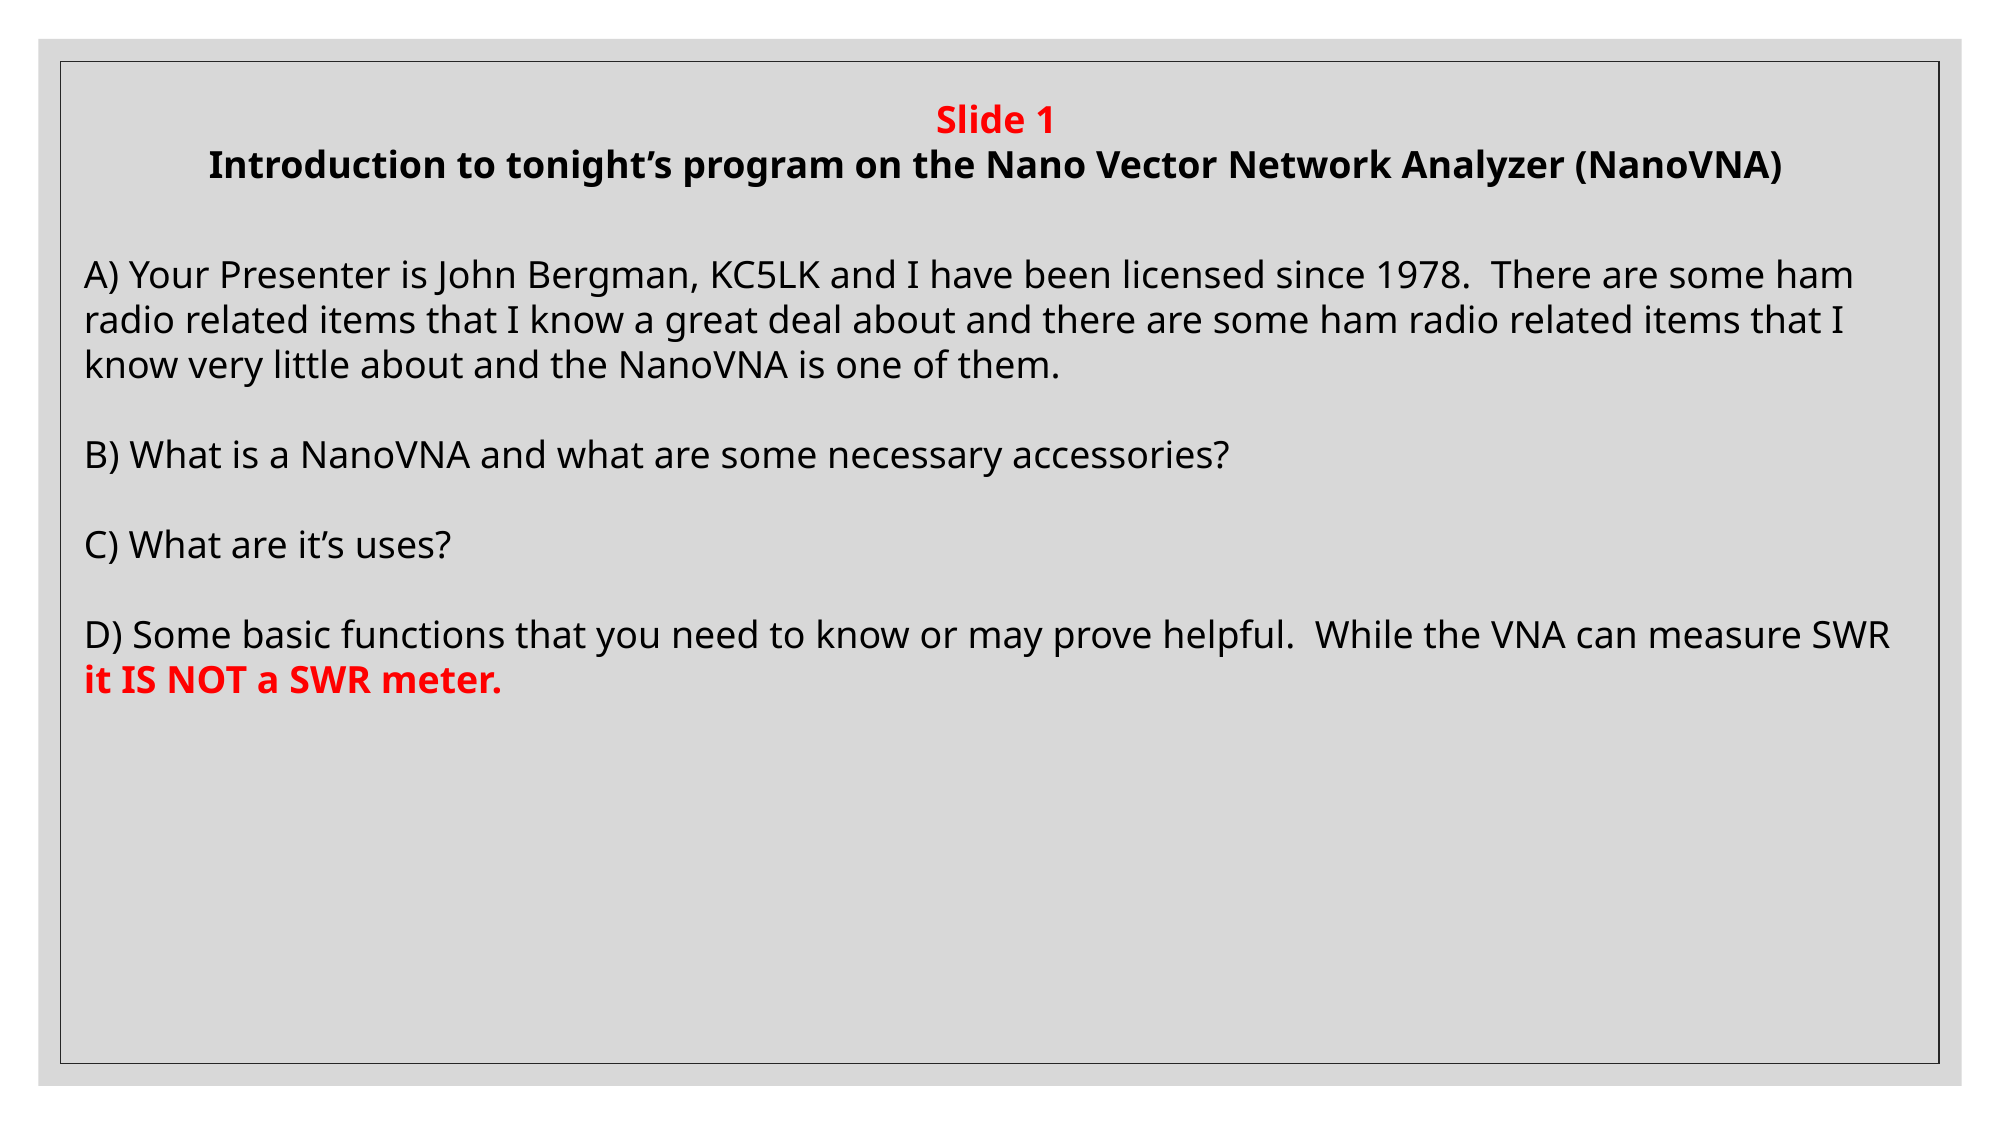

Slide 1
Introduction to tonight’s program on the Nano Vector Network Analyzer (NanoVNA)
A) Your Presenter is John Bergman, KC5LK and I have been licensed since 1978. There are some ham radio related items that I know a great deal about and there are some ham radio related items that I know very little about and the NanoVNA is one of them.
B) What is a NanoVNA and what are some necessary accessories?
C) What are it’s uses?
D) Some basic functions that you need to know or may prove helpful. While the VNA can measure SWR it IS NOT a SWR meter.